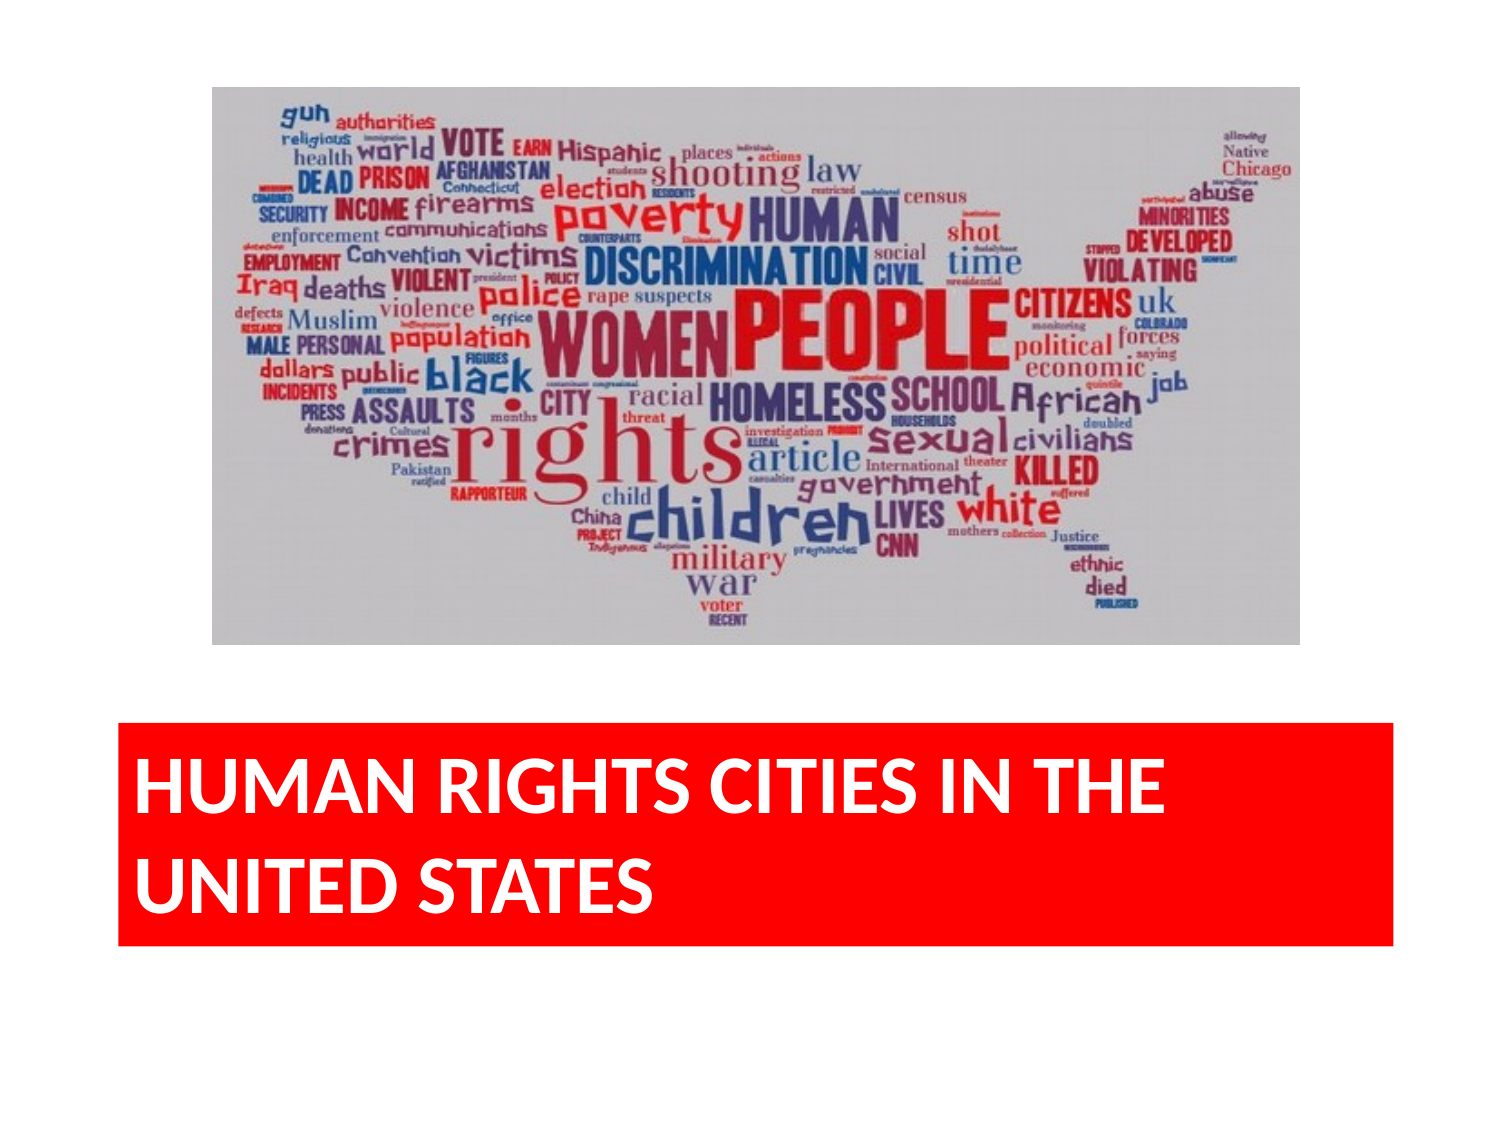

# Human Rights Cities in the United States